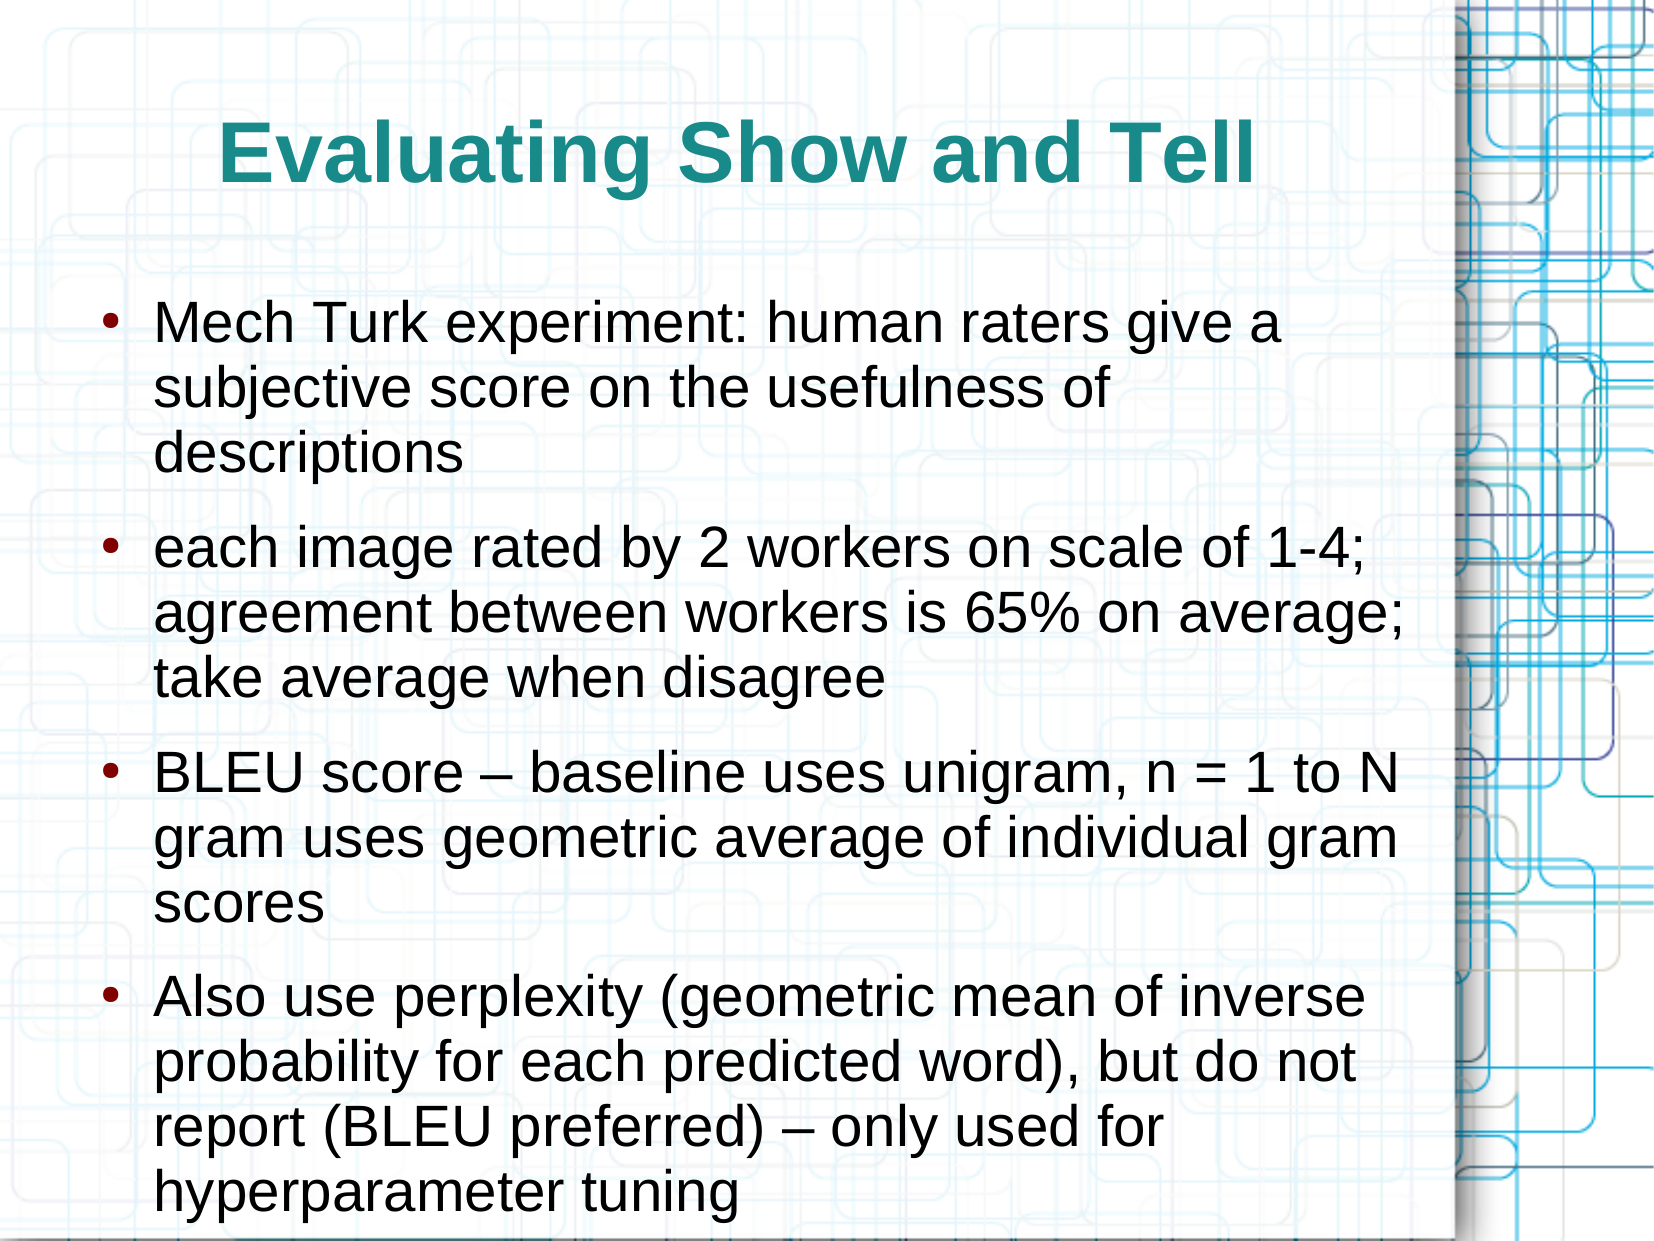

# Evaluating Show and Tell
Mech Turk experiment: human raters give a subjective score on the usefulness of descriptions
each image rated by 2 workers on scale of 1-4; agreement between workers is 65% on average; take average when disagree
BLEU score – baseline uses unigram, n = 1 to N gram uses geometric average of individual gram scores
Also use perplexity (geometric mean of inverse probability for each predicted word), but do not report (BLEU preferred) – only used for hyperparameter tuning